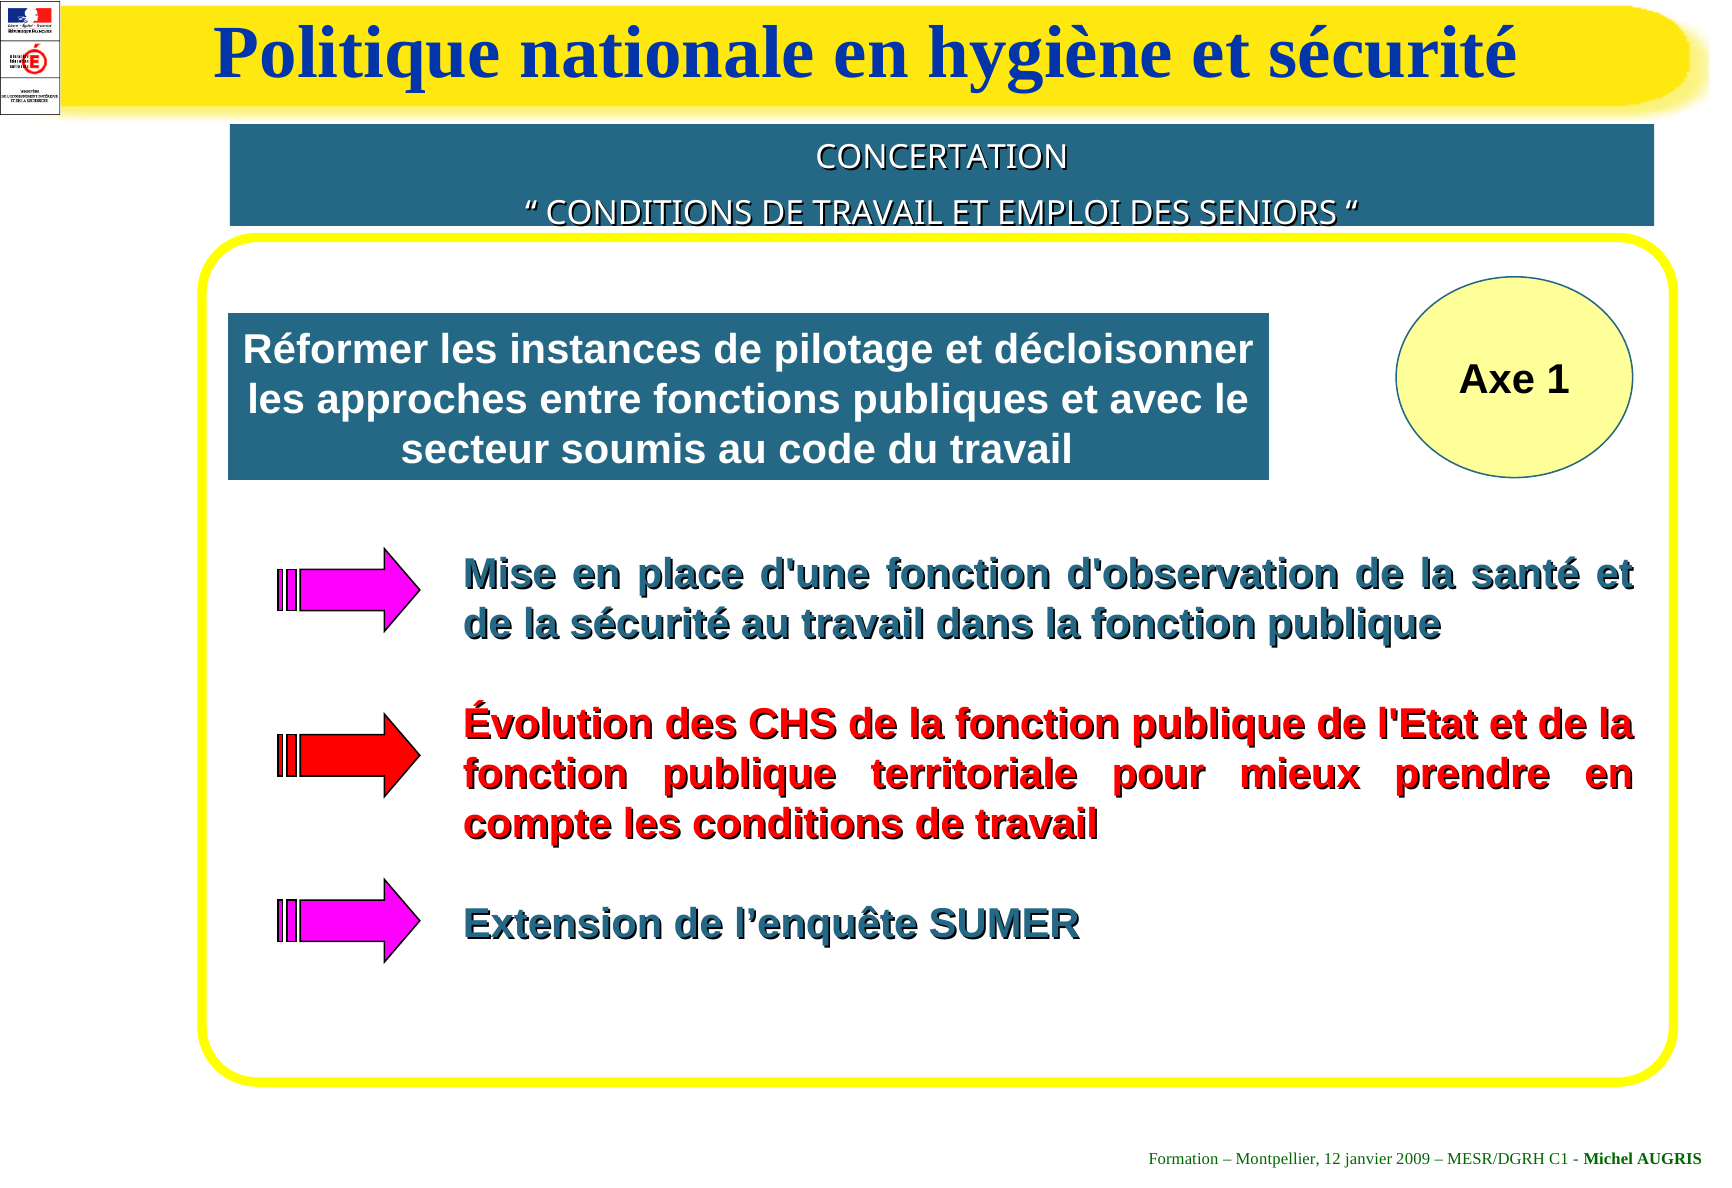

Politique nationale en hygiène et sécurité
CONCERTATION
“ CONDITIONS DE TRAVAIL ET EMPLOI DES SENIORS “
Axe 1
Réformer les instances de pilotage et décloisonner les approches entre fonctions publiques et avec le secteur soumis au code du travail
Mise en place d'une fonction d'observation de la santé et de la sécurité au travail dans la fonction publique
Évolution des CHS de la fonction publique de l'Etat et de la fonction publique territoriale pour mieux prendre en compte les conditions de travail
Extension de l’enquête SUMER